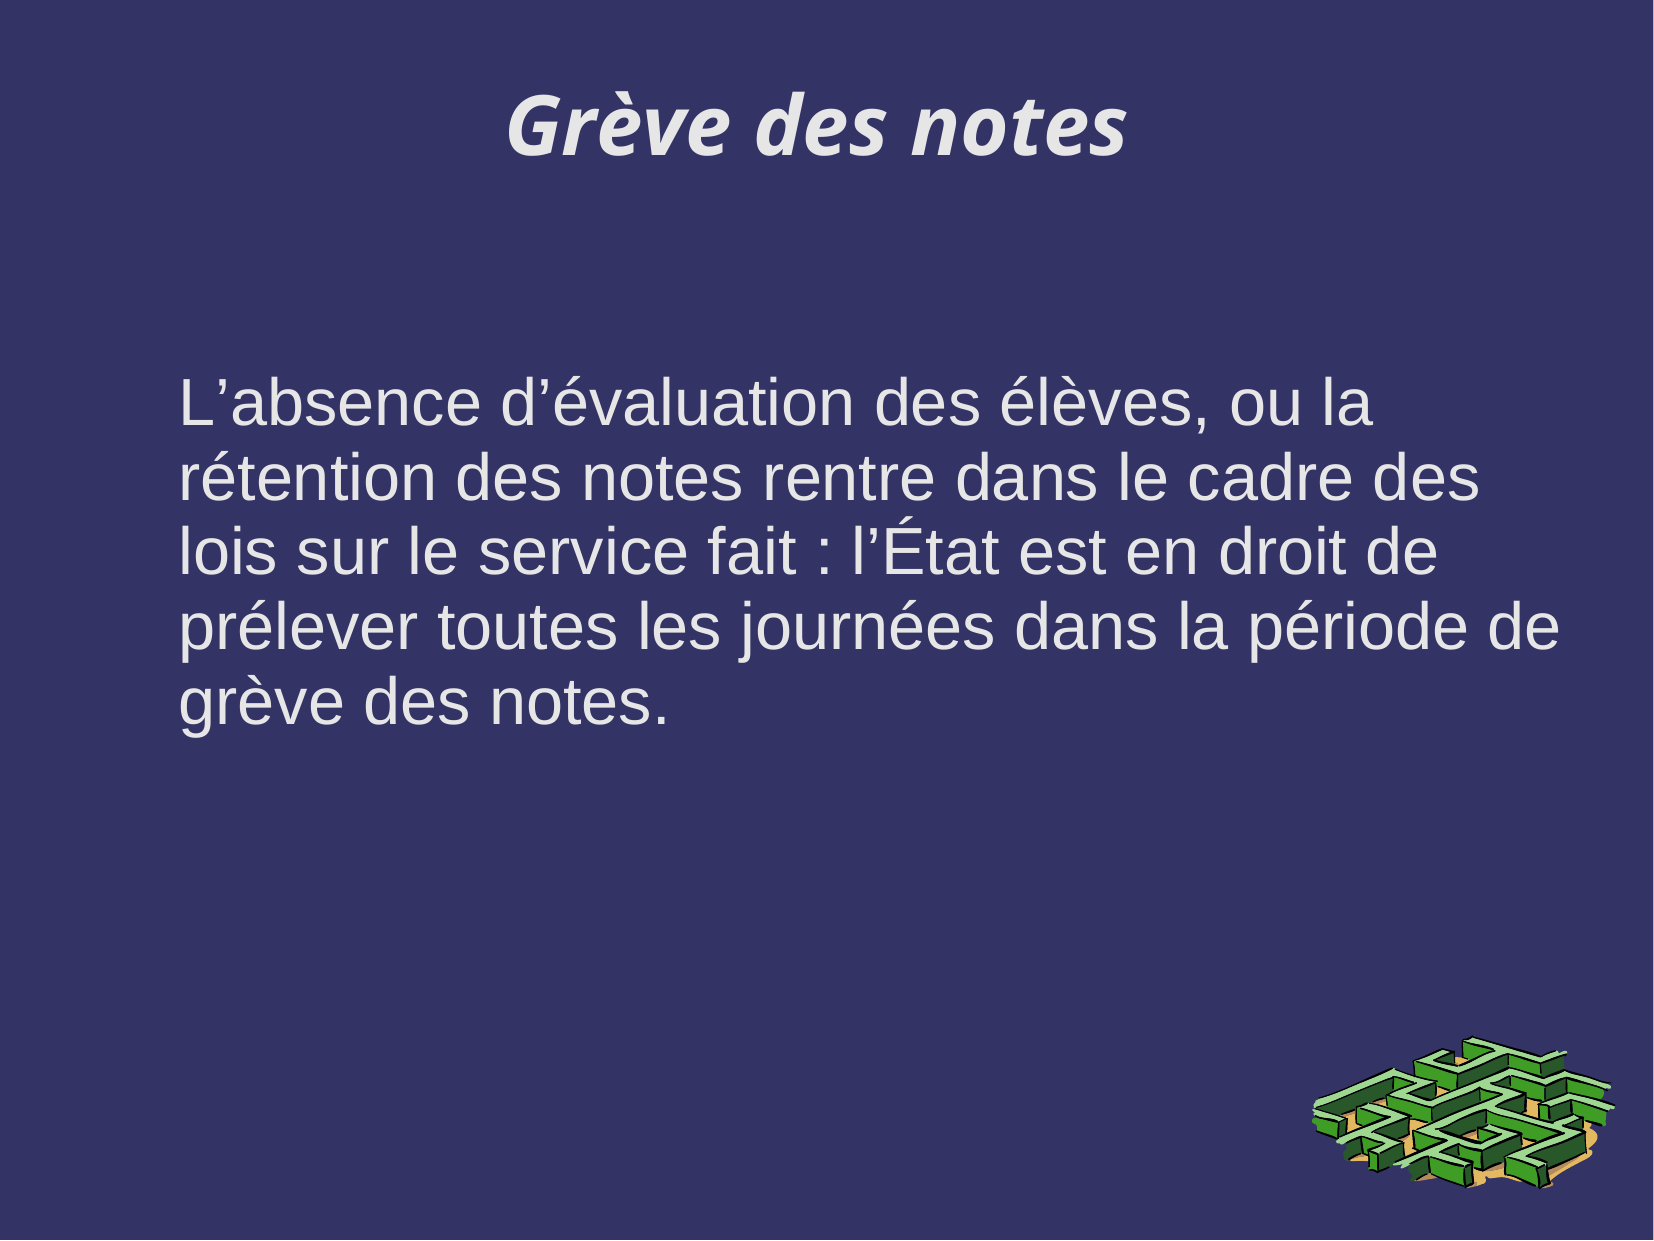

# Grève des notes
L’absence d’évaluation des élèves, ou la rétention des notes rentre dans le cadre des lois sur le service fait : l’État est en droit de prélever toutes les journées dans la période de grève des notes.